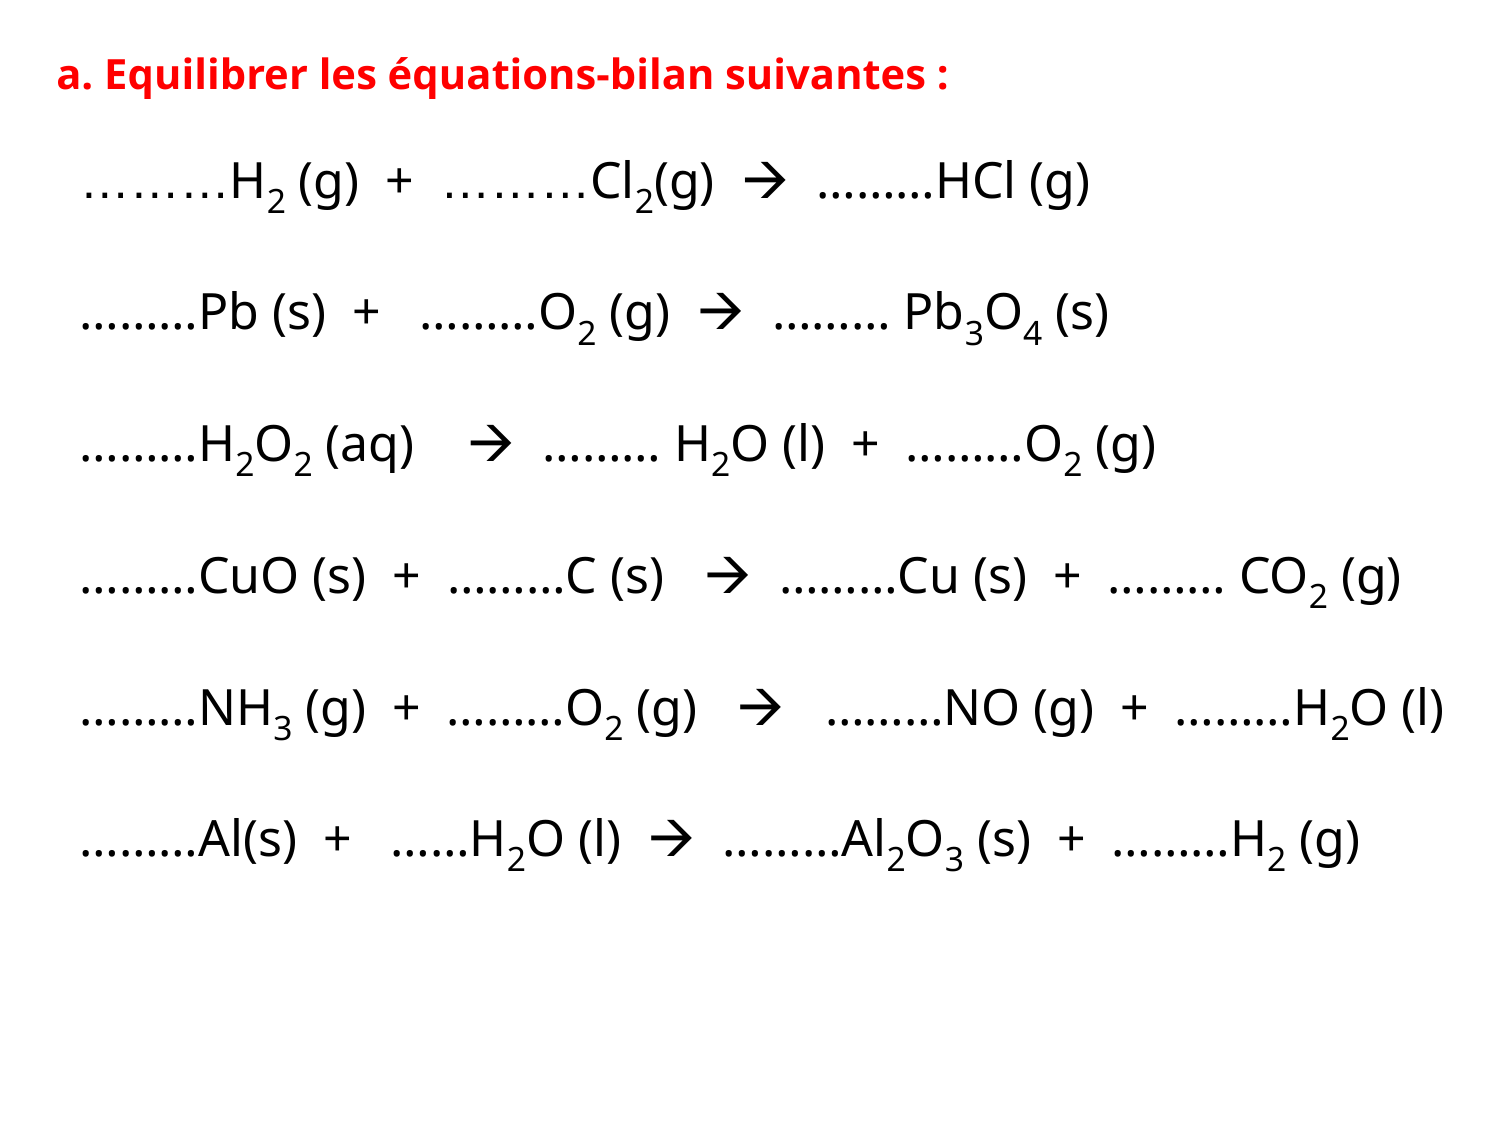

a. Equilibrer les équations-bilan suivantes :
………H2 (g) + ………Cl2(g)  ………HCl (g)
………Pb (s) + ………O2 (g)  ……… Pb3O4 (s)
………H2O2 (aq)  ……… H2O (l) + ………O2 (g)
………CuO (s) + ………C (s)  ………Cu (s) + ……… CO2 (g)
………NH3 (g) + ………O2 (g)  ………NO (g) + ………H2O (l)
………Al(s) + ……H2O (l)  ………Al2O3 (s) + ………H2 (g)